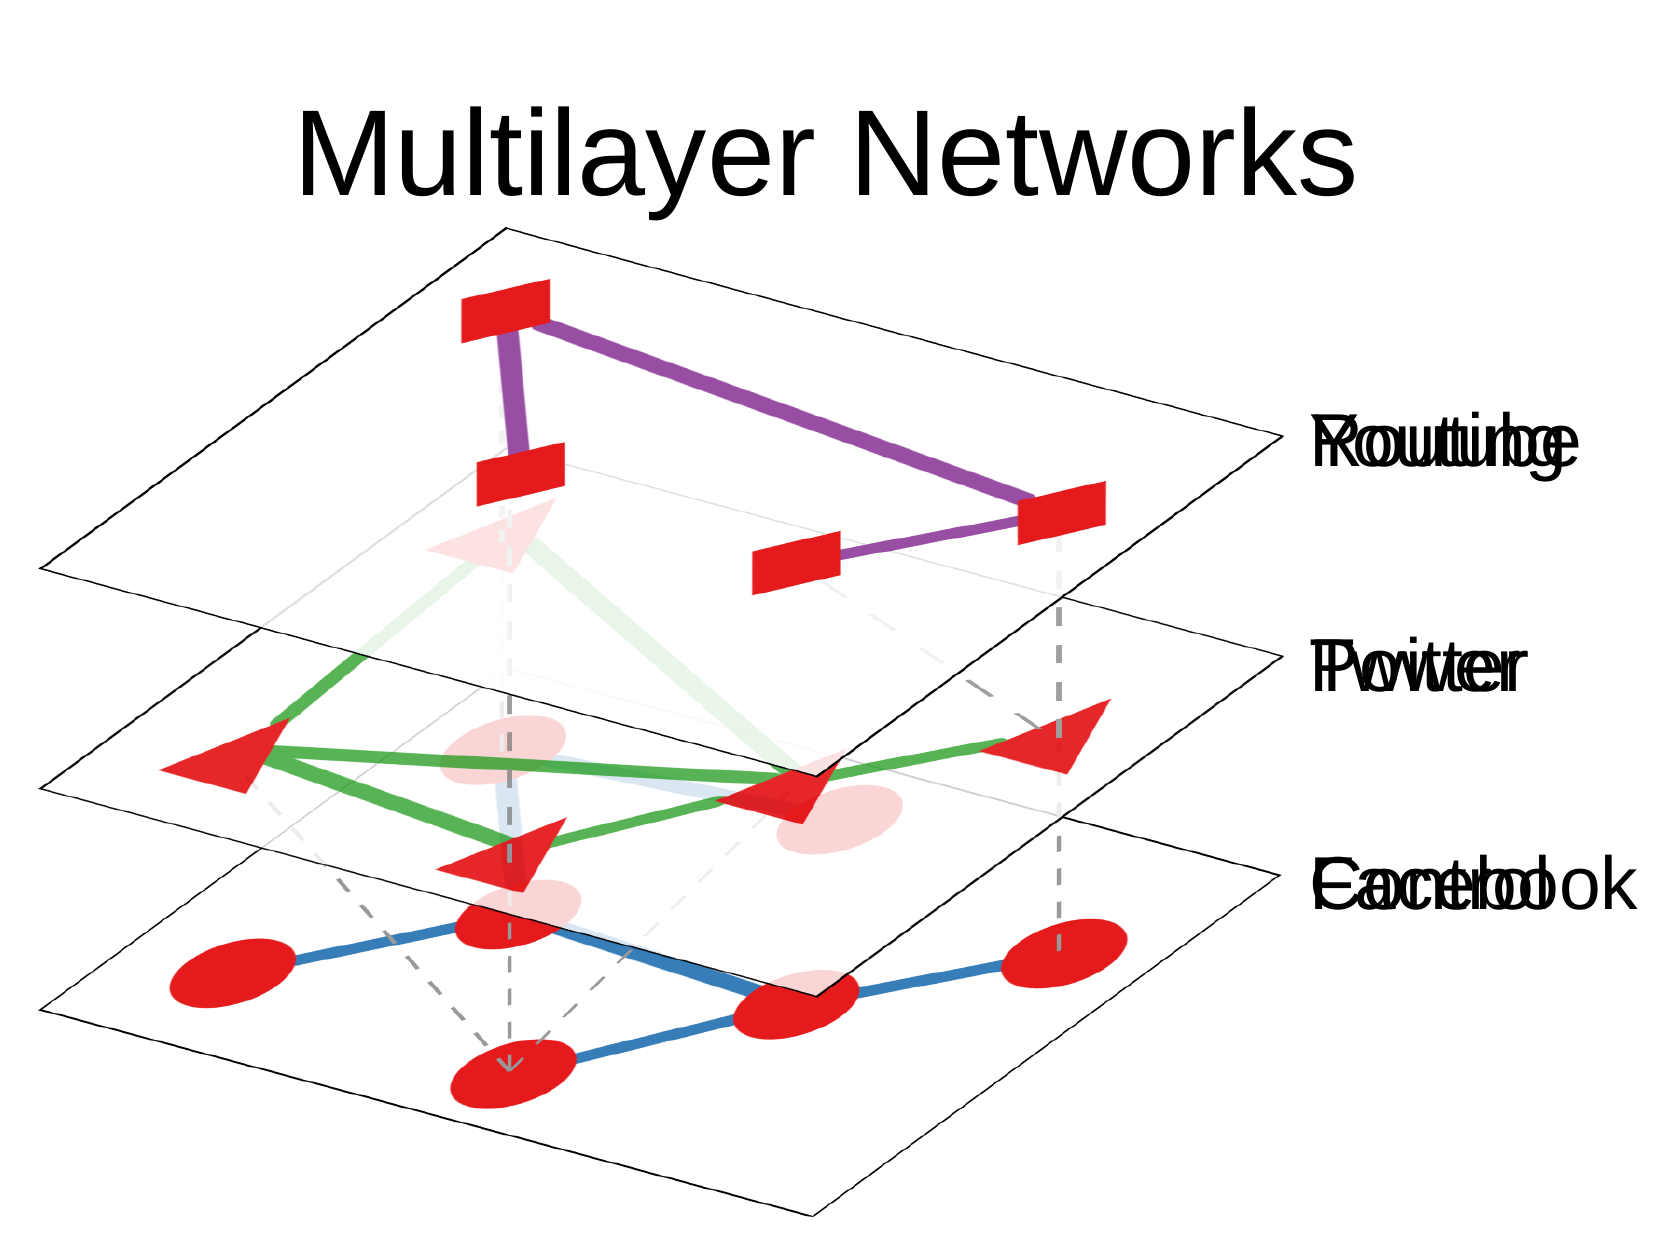

# Multilayer Networks
Youtube
Routing
Twitter
Power
Facebook
Control